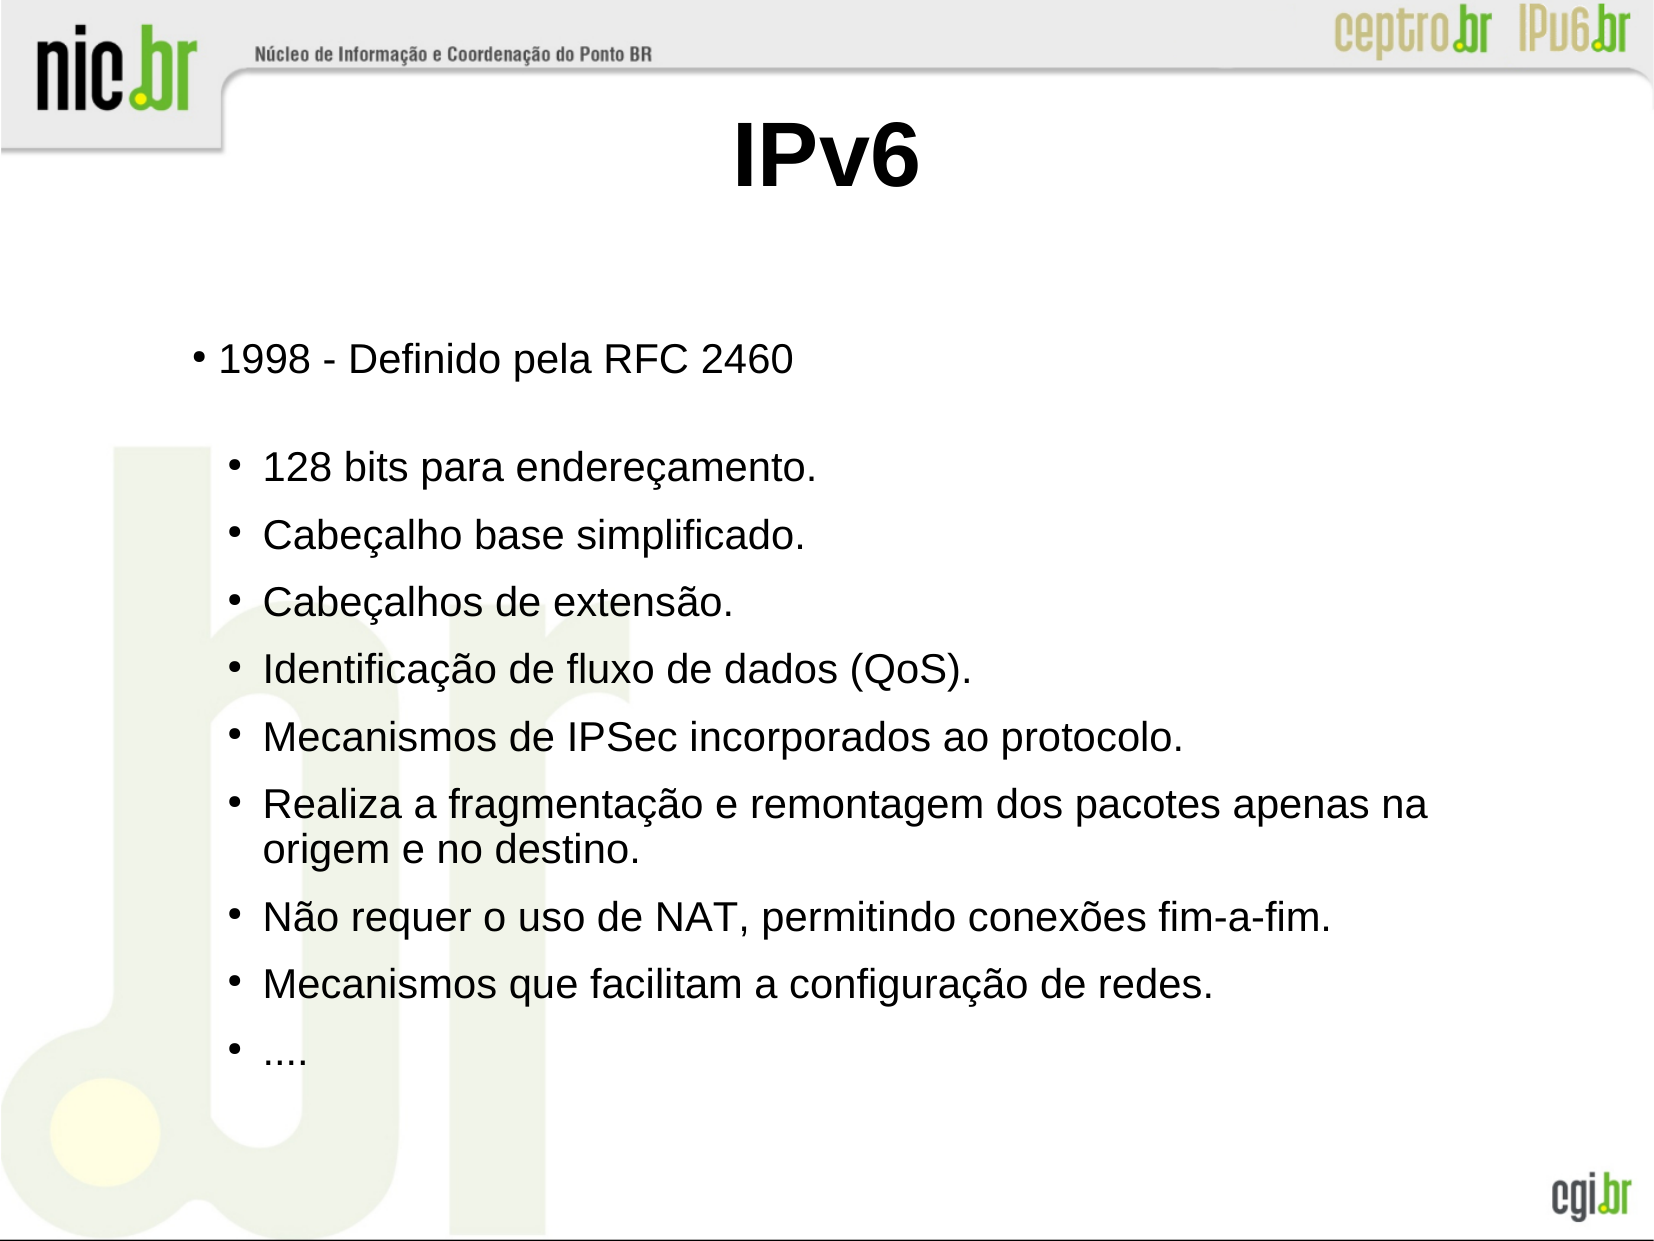

IPv6
 1998 - Definido pela RFC 2460
128 bits para endereçamento.
Cabeçalho base simplificado.
Cabeçalhos de extensão.
Identificação de fluxo de dados (QoS).
Mecanismos de IPSec incorporados ao protocolo.
Realiza a fragmentação e remontagem dos pacotes apenas na origem e no destino.
Não requer o uso de NAT, permitindo conexões fim-a-fim.
Mecanismos que facilitam a configuração de redes.
....